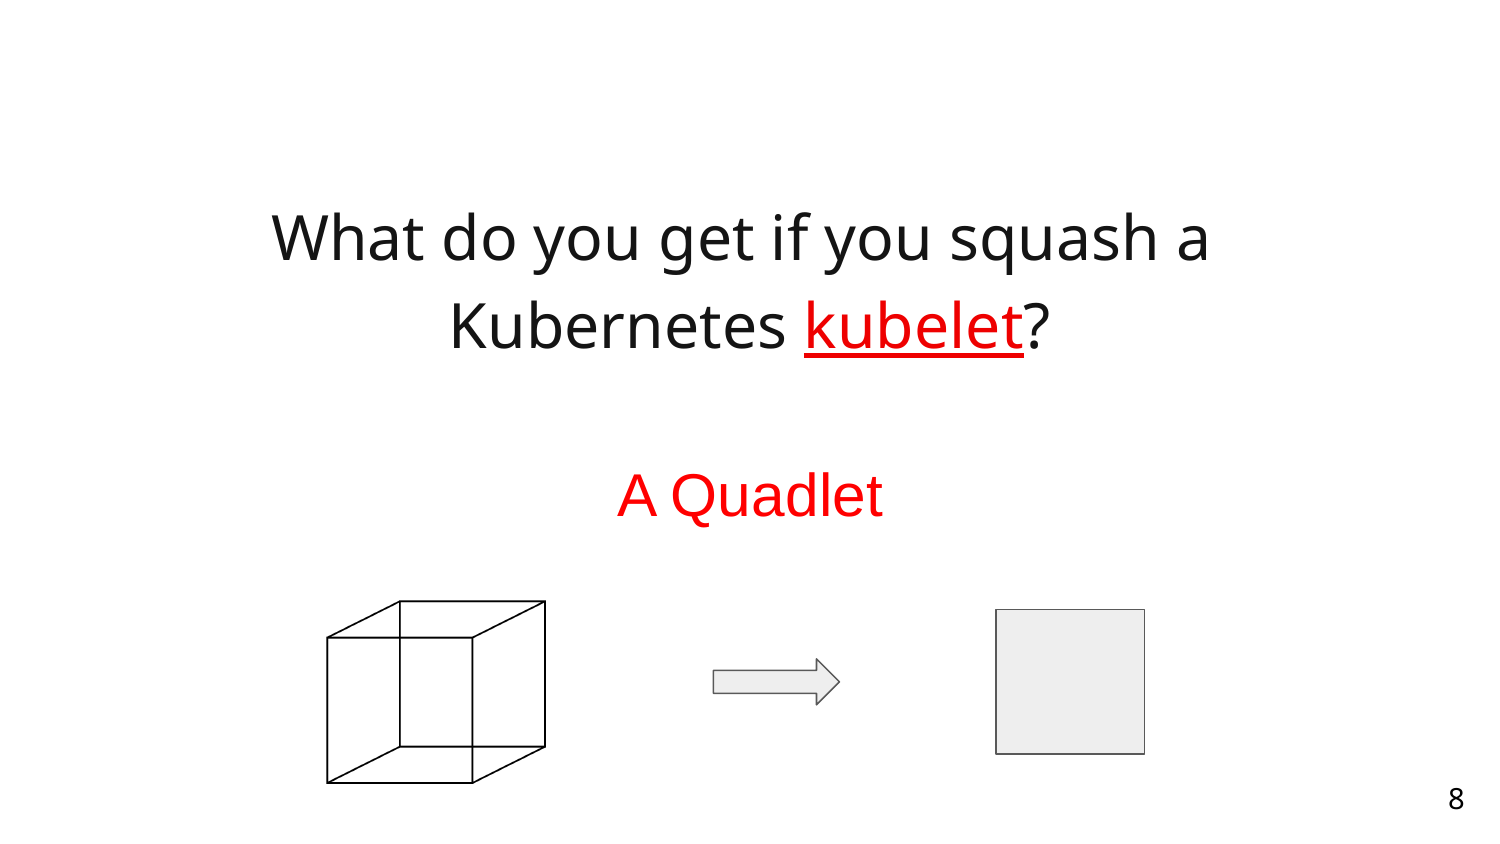

# What do you get if you squash a Kubernetes kubelet?
A Quadlet